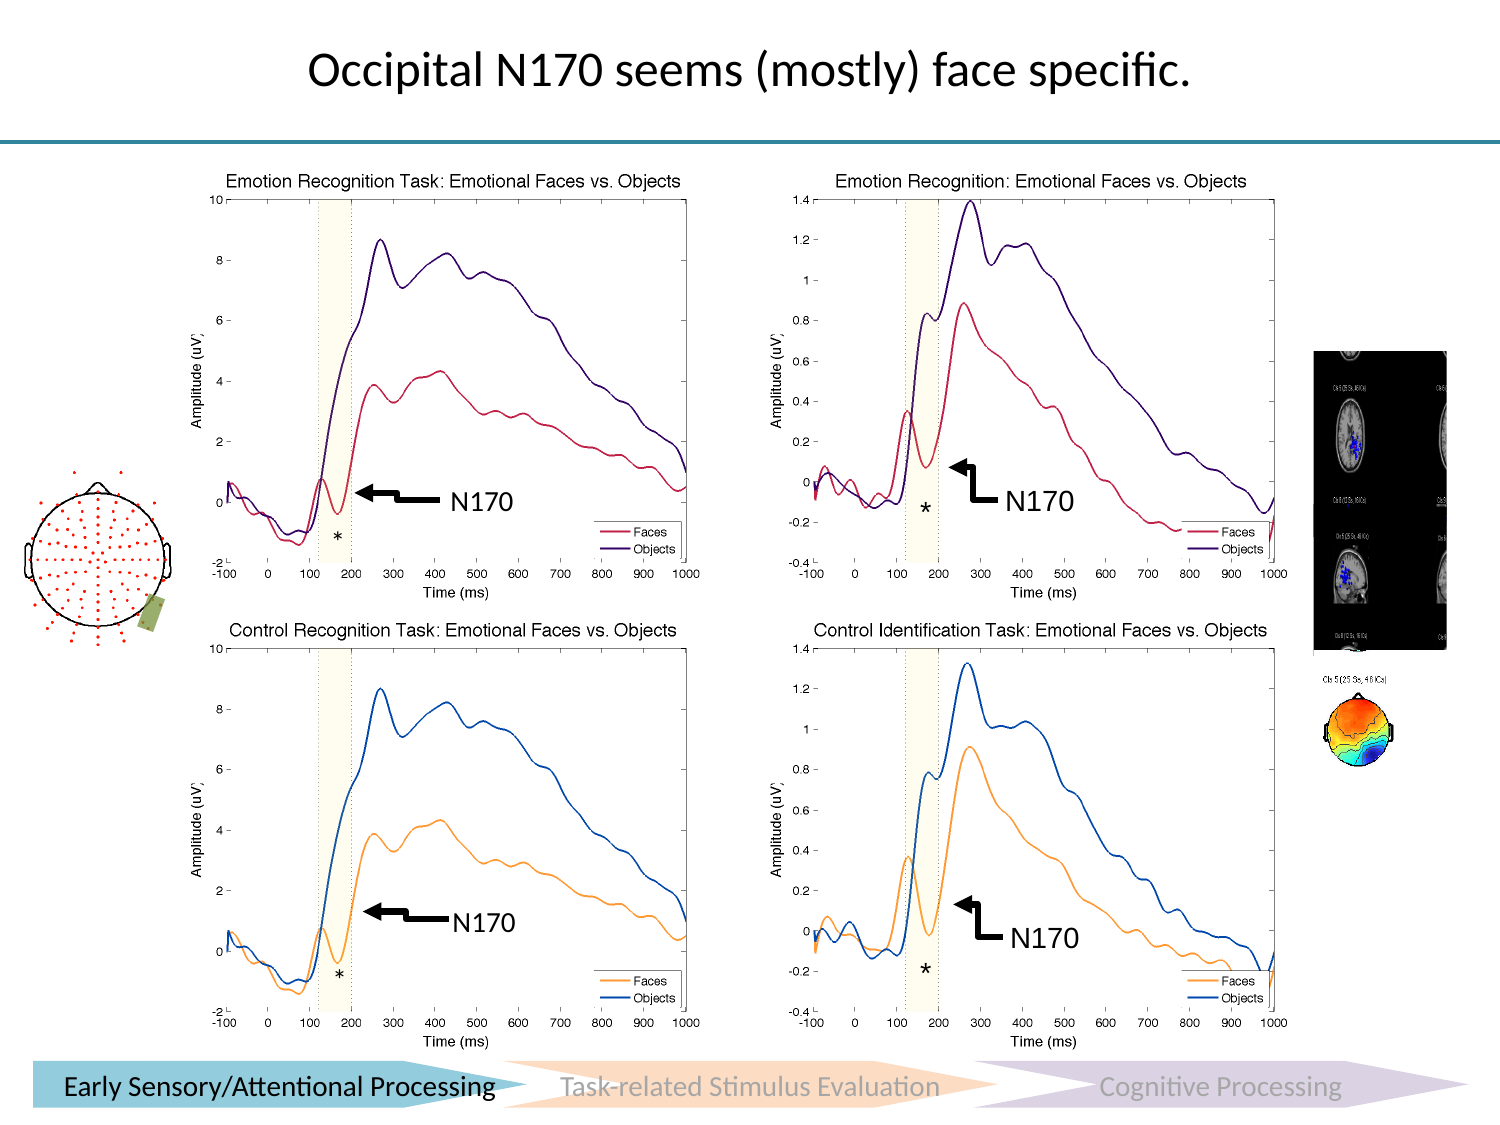

# Occipital N170 seems (mostly) face specific.
N170
*
N170
*
N170
*
N170
*
Early Sensory/Attentional Processing
Task-related Stimulus Evaluation
Cognitive Processing